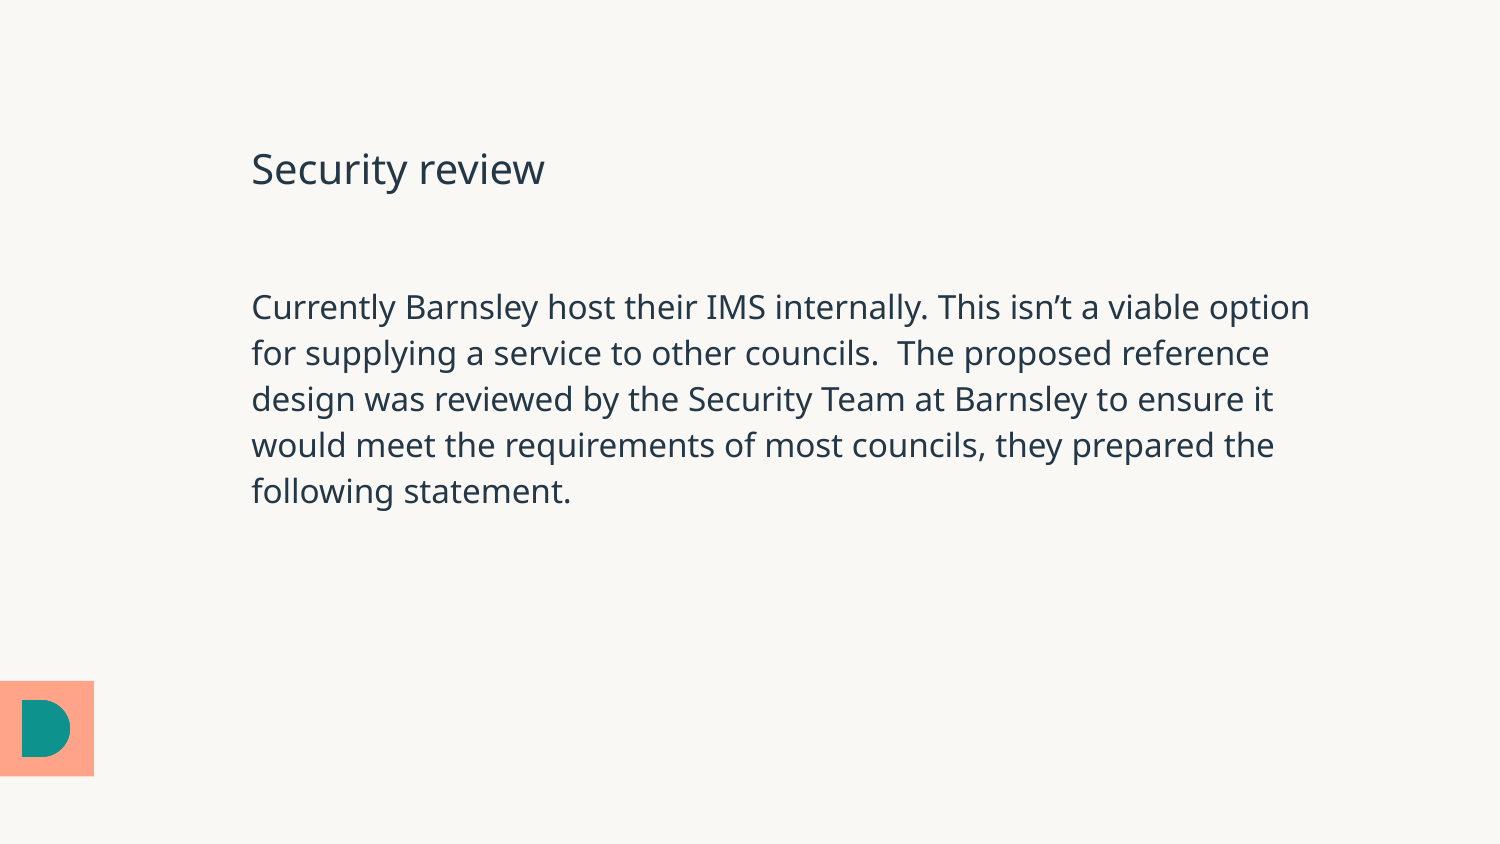

# Security review
Currently Barnsley host their IMS internally. This isn’t a viable option for supplying a service to other councils. The proposed reference design was reviewed by the Security Team at Barnsley to ensure it would meet the requirements of most councils, they prepared the following statement.